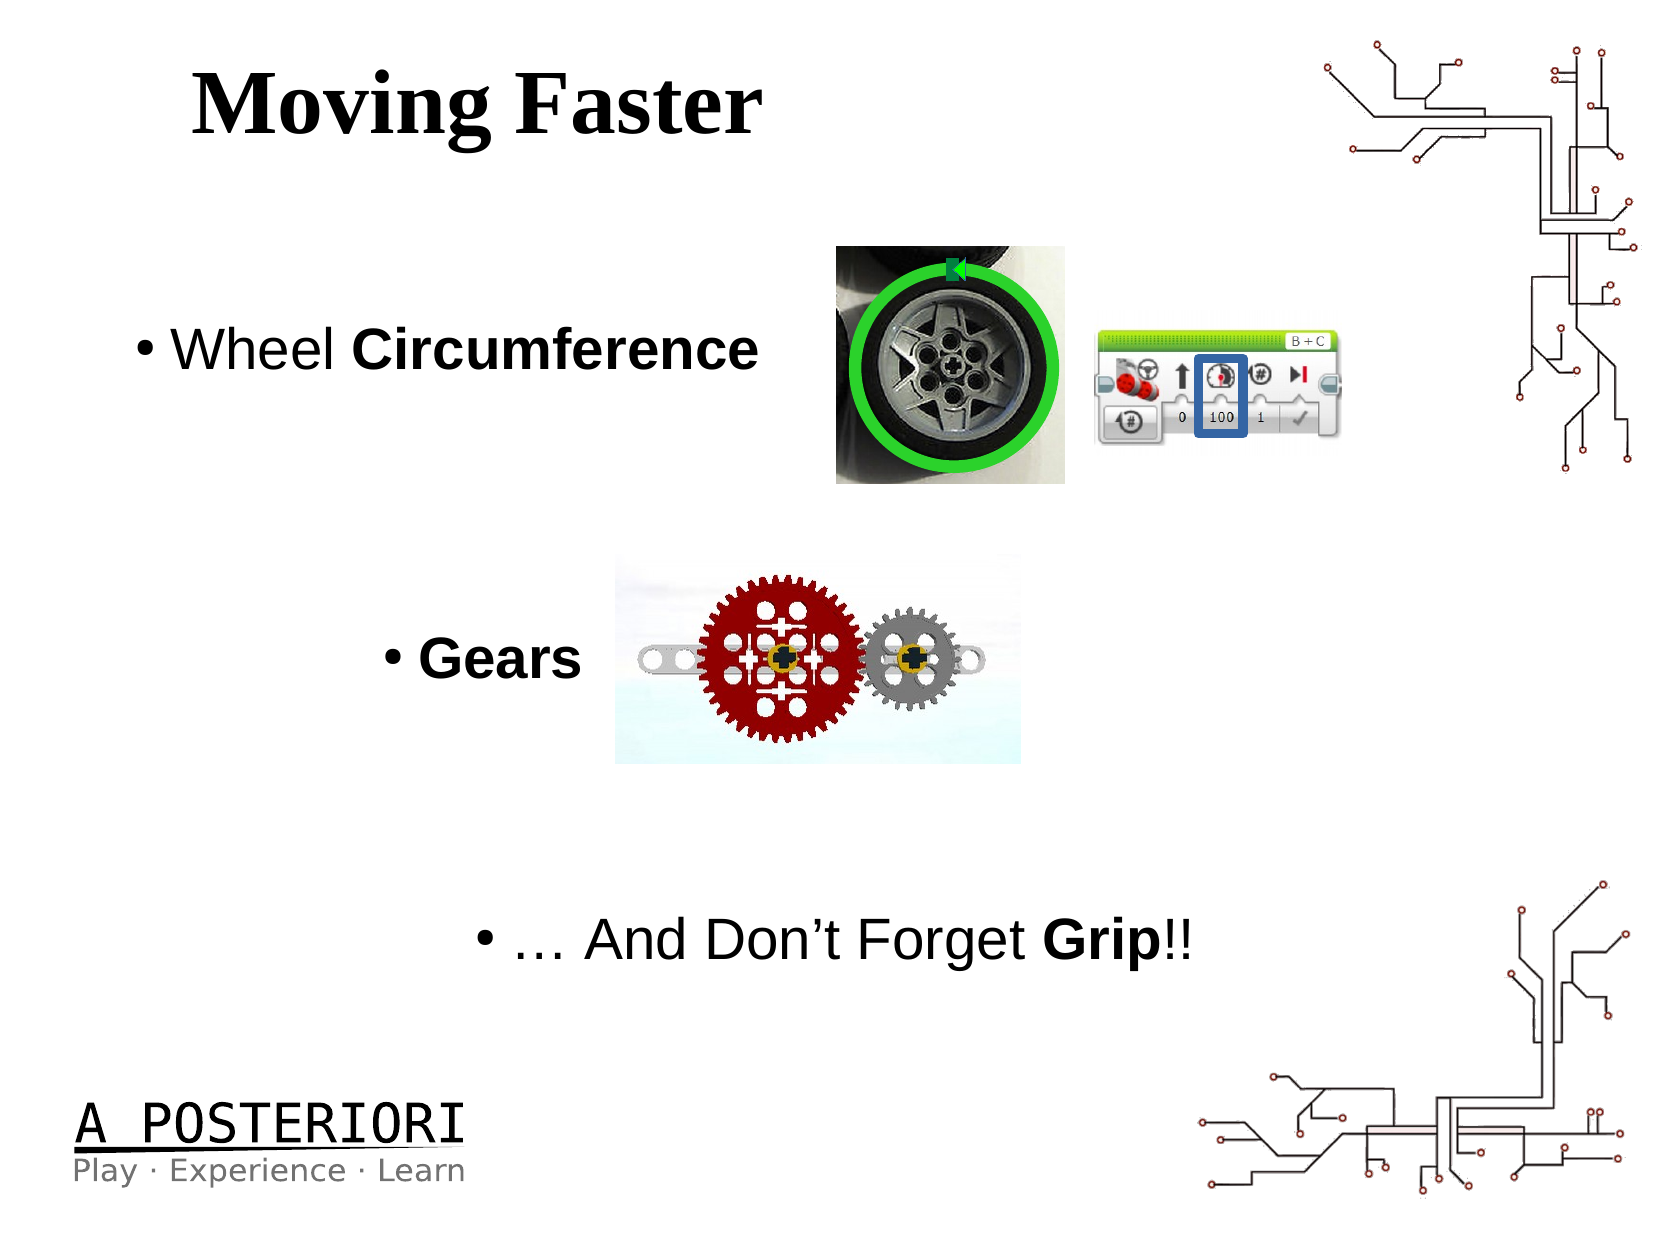

# Moving Faster
Wheel Circumference
Gears
… And Don’t Forget Grip!!